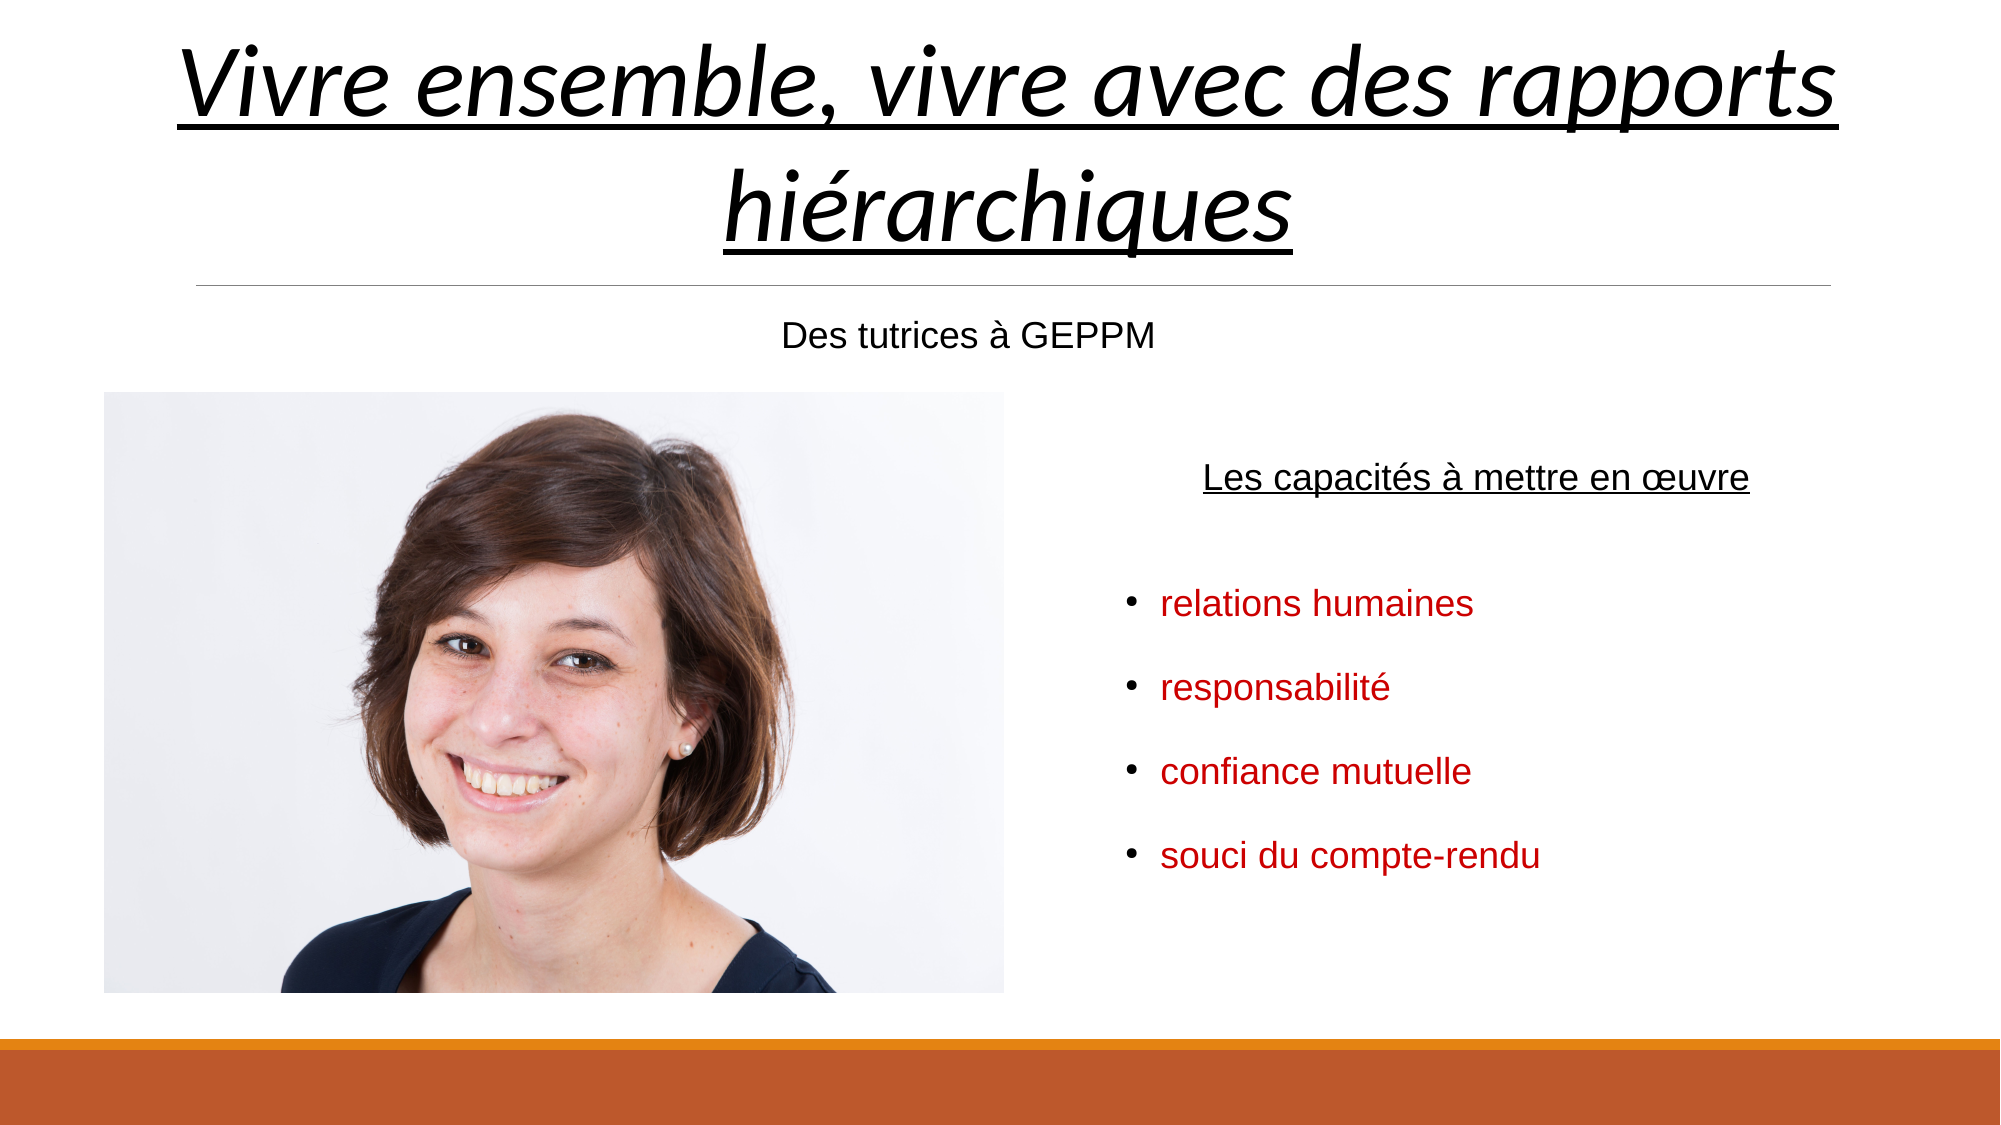

Vivre ensemble, vivre avec des rapports hiérarchiques
Des tutrices à GEPPM
Les capacités à mettre en œuvre
relations humaines
responsabilité
confiance mutuelle
souci du compte-rendu